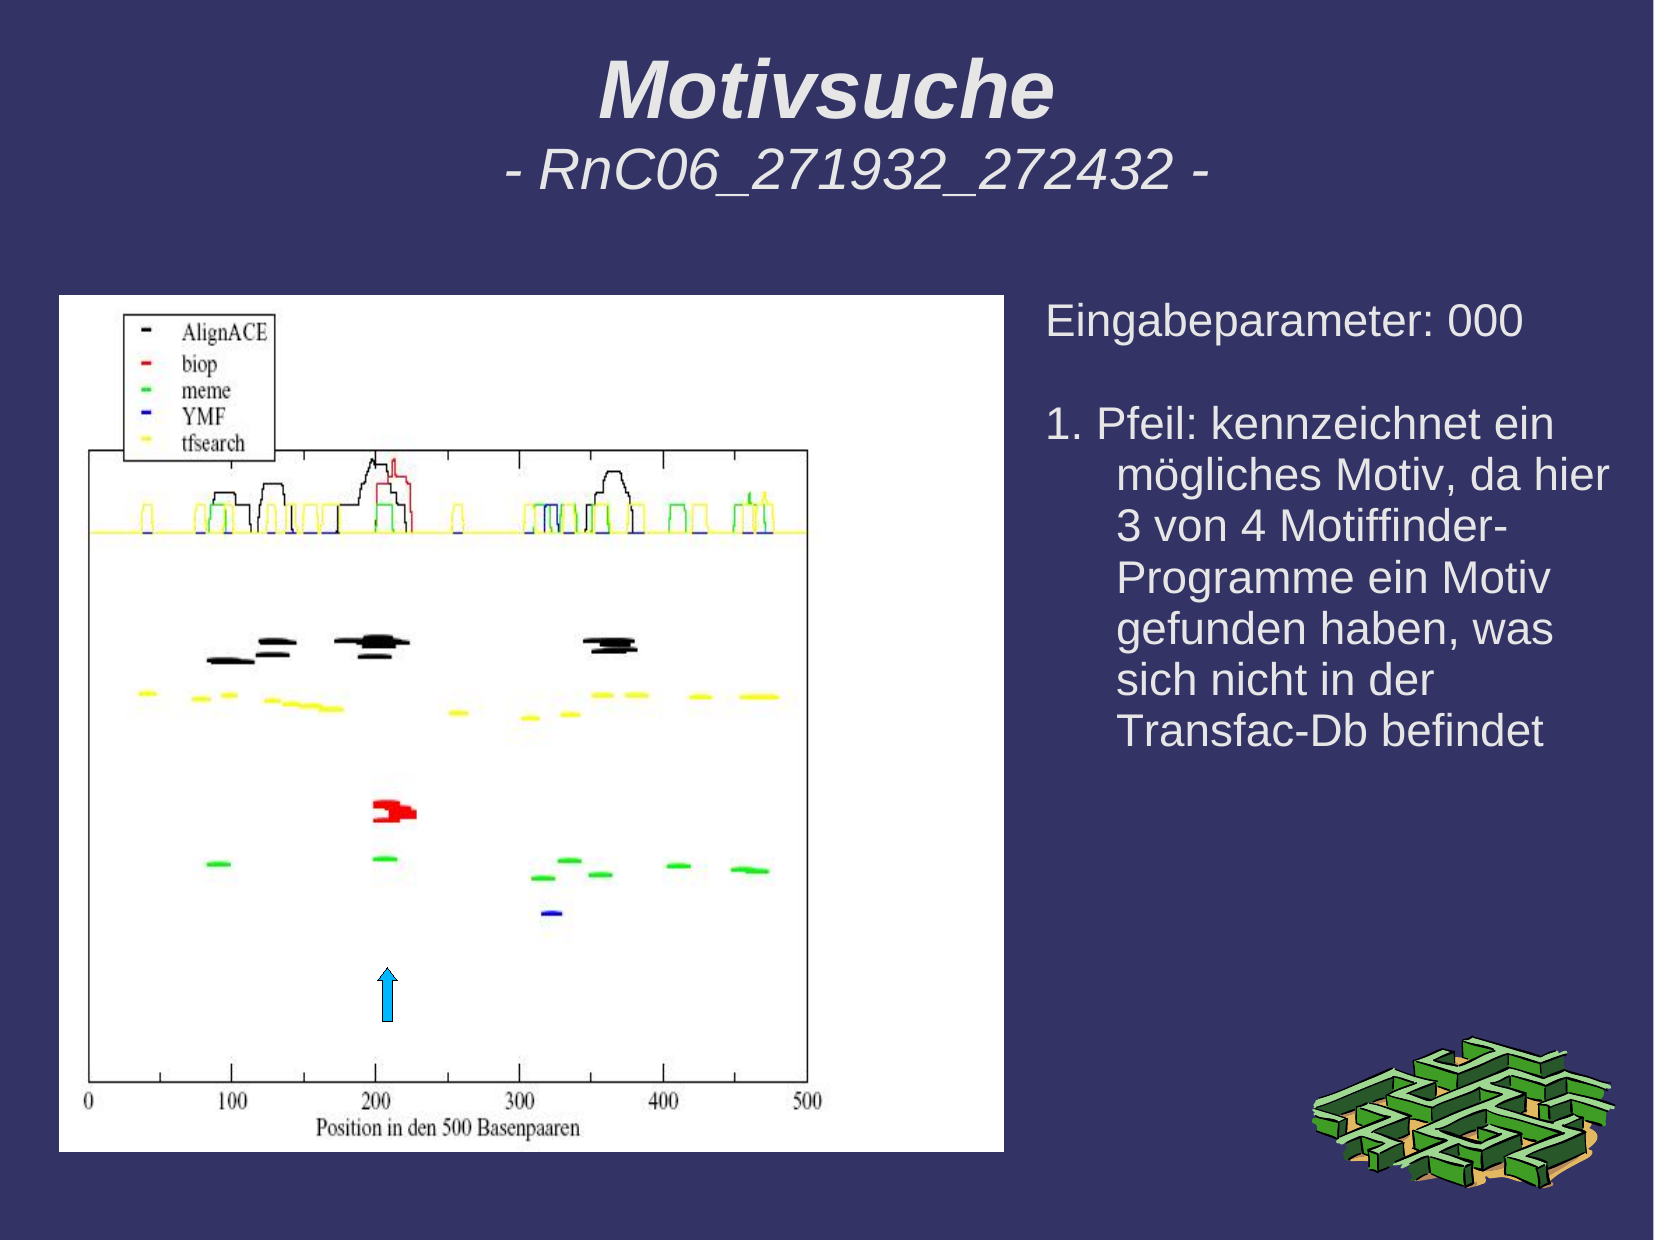

# Motivsuche - RnC06_271932_272432 -
Eingabeparameter: 000
1. Pfeil: kennzeichnet ein mögliches Motiv, da hier 3 von 4 Motiffinder-Programme ein Motiv gefunden haben, was sich nicht in der Transfac-Db befindet